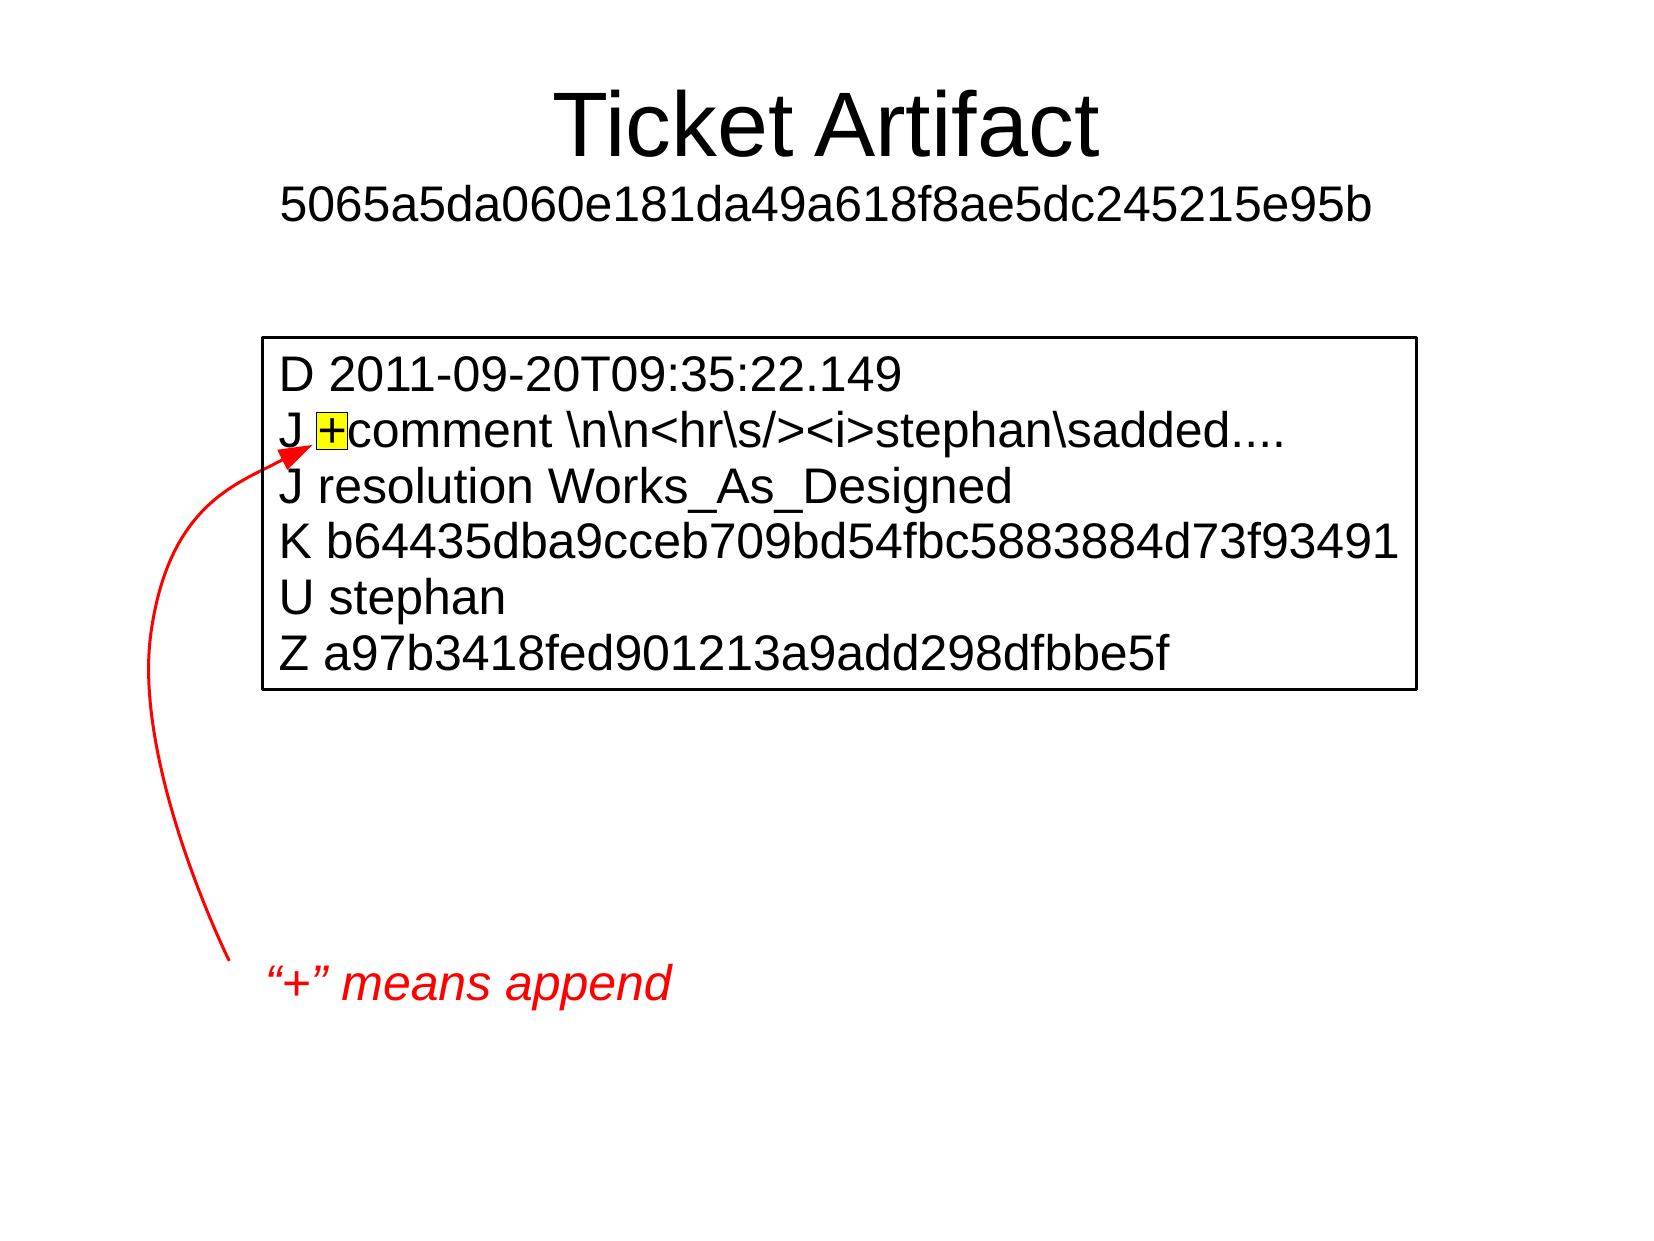

# Ticket Artifact 5065a5da060e181da49a618f8ae5dc245215e95b
D 2011-09-20T09:35:22.149
J +comment \n\n<hr\s/><i>stephan\sadded....
J resolution Works_As_Designed
K b64435dba9cceb709bd54fbc5883884d73f93491
U stephan
Z a97b3418fed901213a9add298dfbbe5f
“+” means append